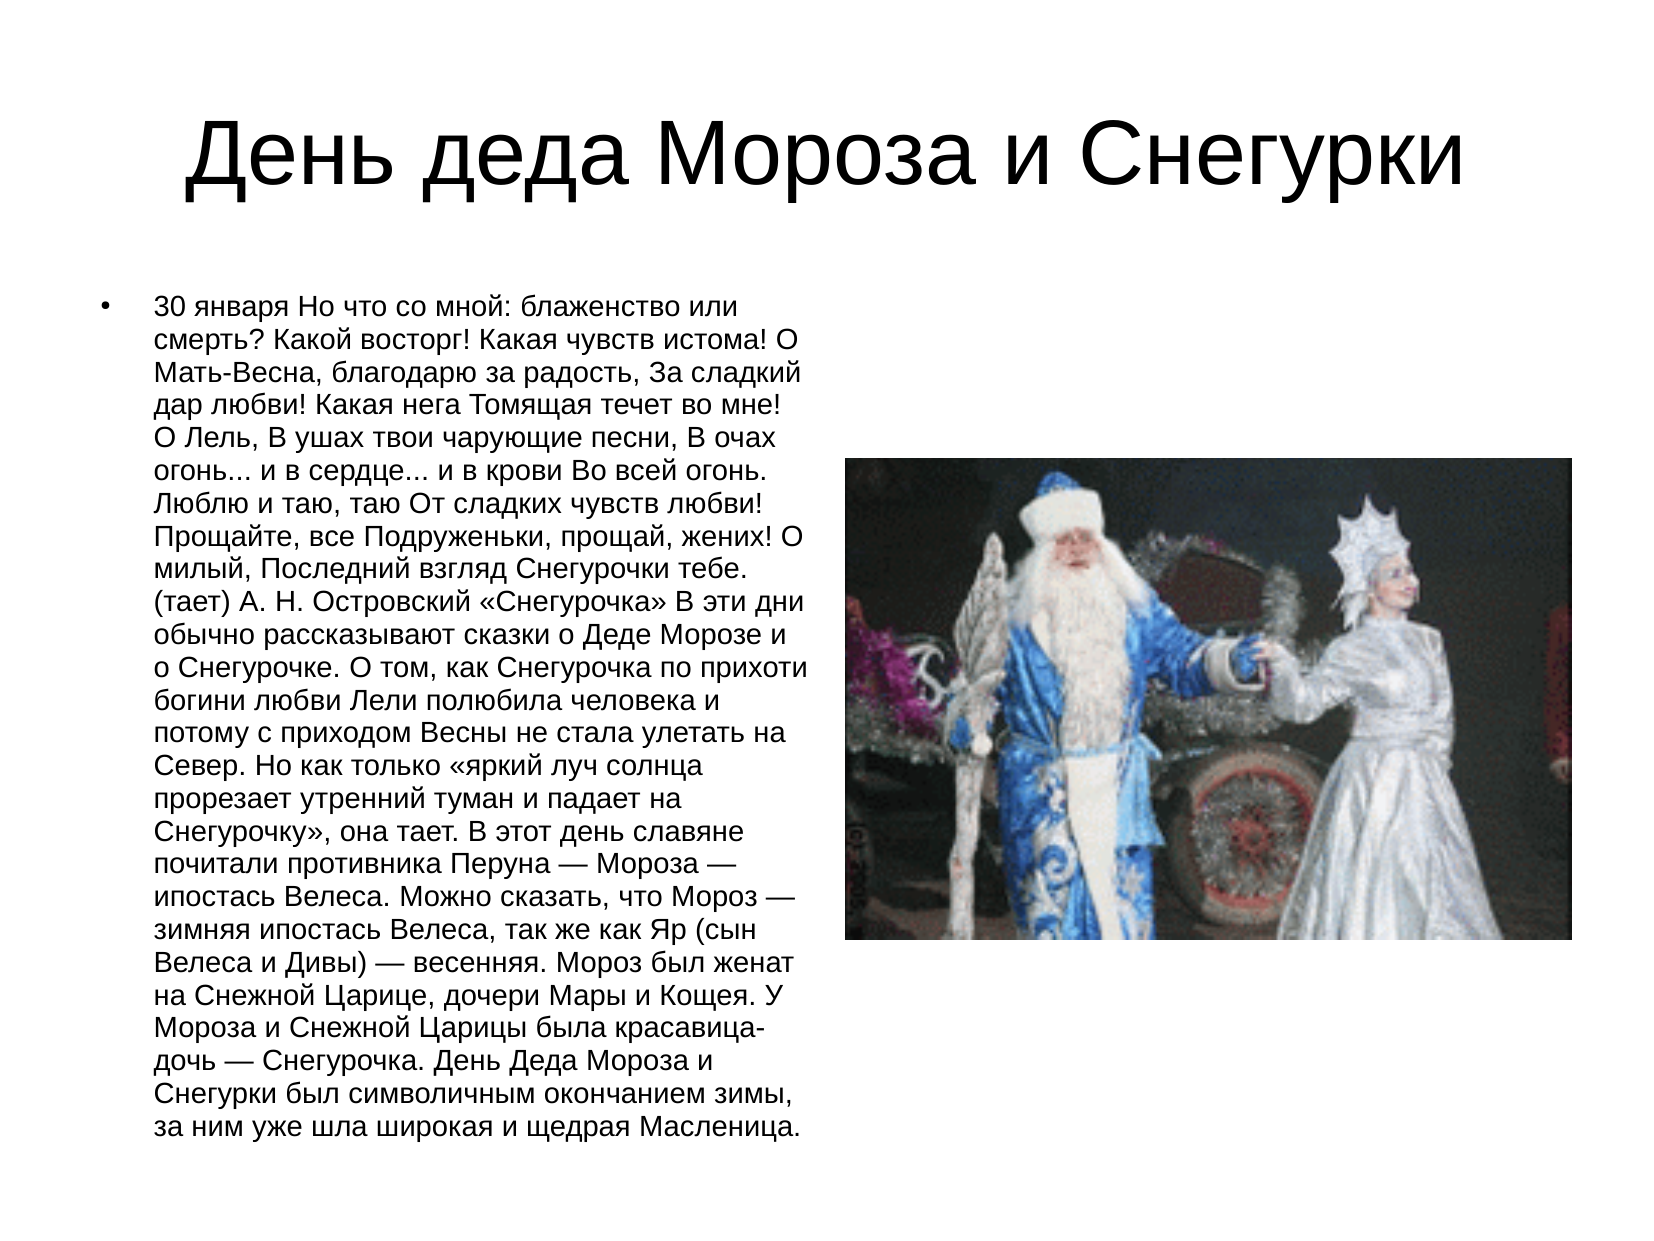

# День деда Мороза и Снегурки
30 января Но что со мной: блаженство или смерть? Какой восторг! Какая чувств истома! О Мать-Весна, благодарю за радость, За сладкий дар любви! Какая нега Томящая течет во мне! О Лель, В ушах твои чарующие песни, В очах огонь... и в сердце... и в крови Во всей огонь. Люблю и таю, таю От сладких чувств любви! Прощайте, все Подруженьки, прощай, жених! О милый, Последний взгляд Снегурочки тебе. (тает) А. Н. Островский «Снегурочка» В эти дни обычно рассказывают сказки о Деде Морозе и о Снегурочке. О том, как Снегурочка по прихоти богини любви Лели полюбила человека и потому с приходом Весны не стала улетать на Север. Но как только «яркий луч солнца прорезает утренний туман и падает на Снегурочку», она тает. В этот день славяне почитали противника Перуна — Мороза — ипостась Велеса. Можно сказать, что Мороз — зимняя ипостась Велеса, так же как Яр (сын Велеса и Дивы) — весенняя. Мороз был женат на Снежной Царице, дочери Мары и Кощея. У Мороза и Снежной Царицы была красавица-дочь — Снегурочка. День Деда Мороза и Снегурки был символичным окончанием зимы, за ним уже шла широкая и щедрая Масленица.